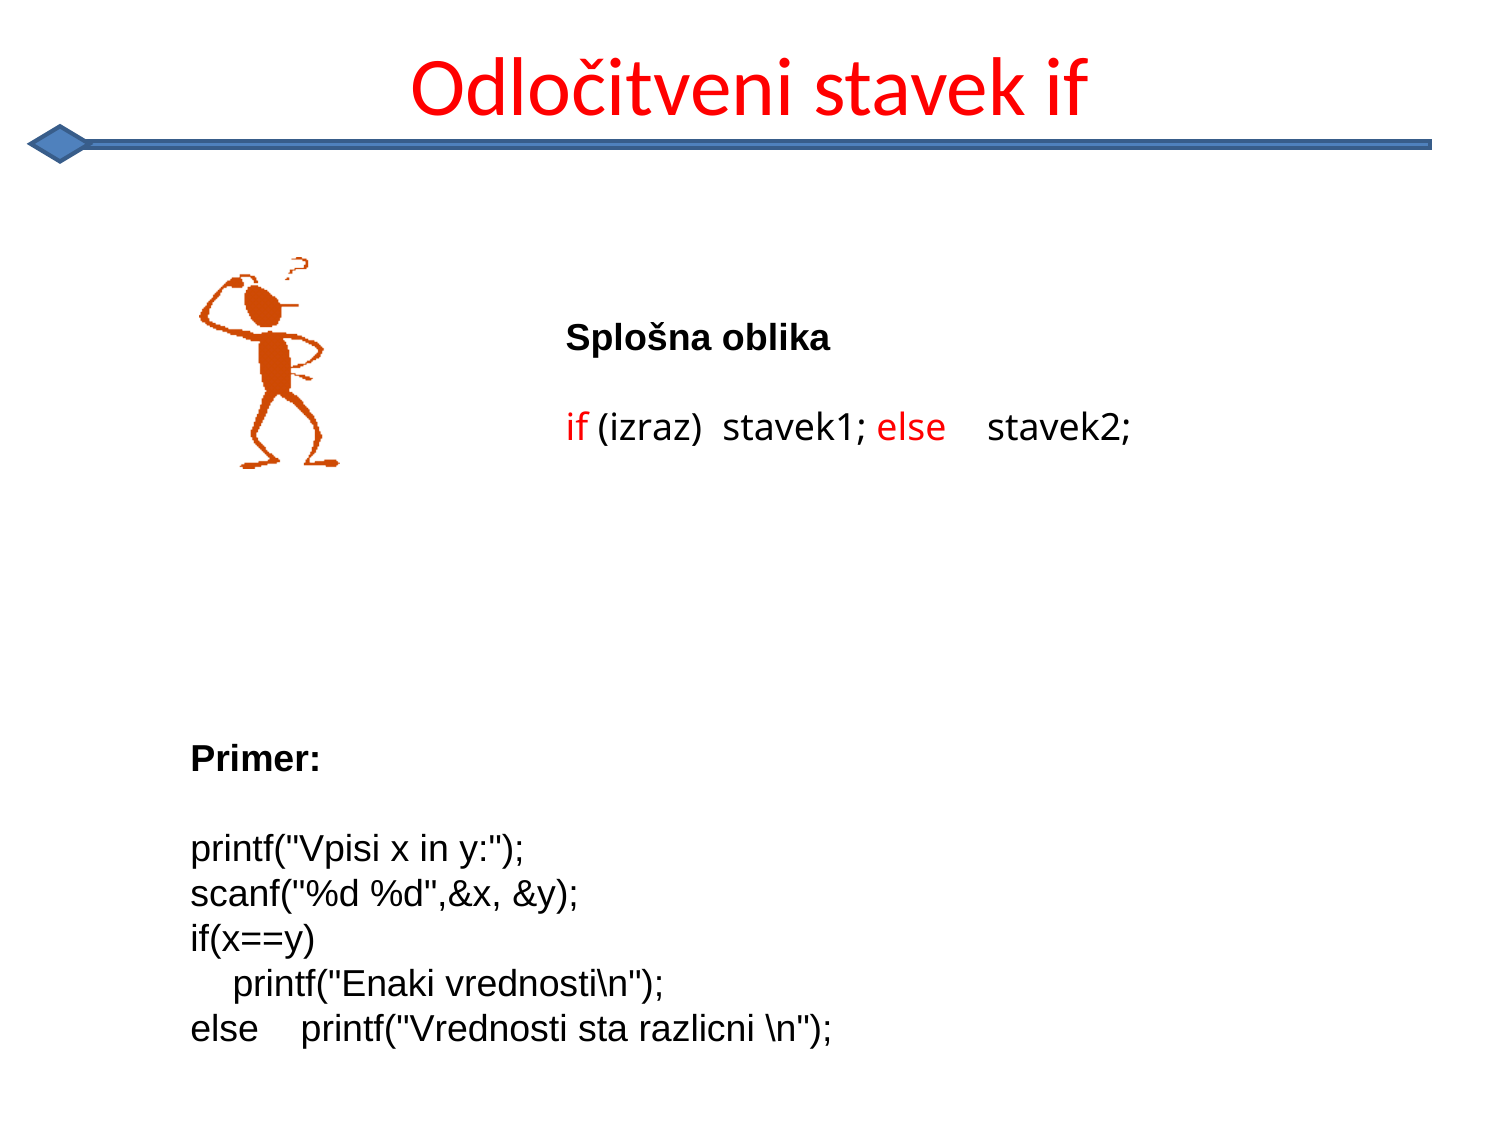

# Odločitveni stavek if
Splošna oblika
if (izraz)  stavek1; else    stavek2;
Primer:
printf("Vpisi x in y:");
scanf("%d %d",&x, &y);
if(x==y)
 printf("Enaki vrednosti\n");
else    printf("Vrednosti sta razlicni \n");